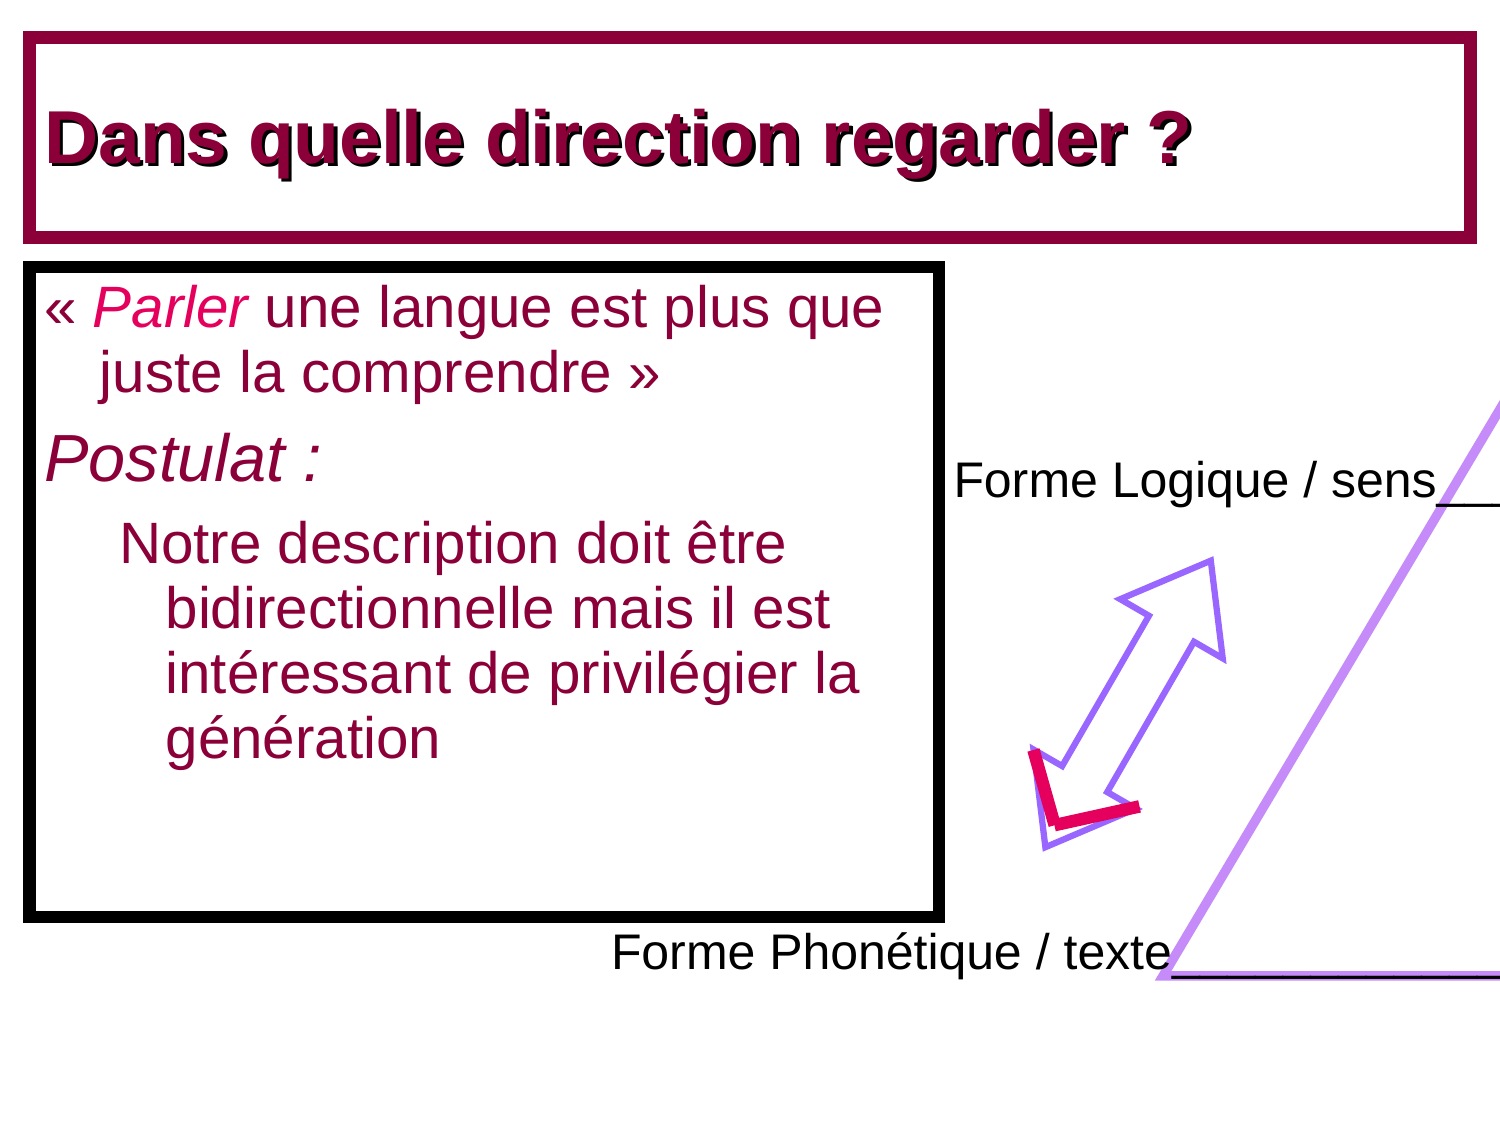

# Dans quelle direction regarder ?
« Parler une langue est plus que juste la comprendre »
Postulat :
Notre description doit être bidirectionnelle mais il est intéressant de privilégier la génération
Forme Logique / sens_______
Forme Phonétique / texte__________________________